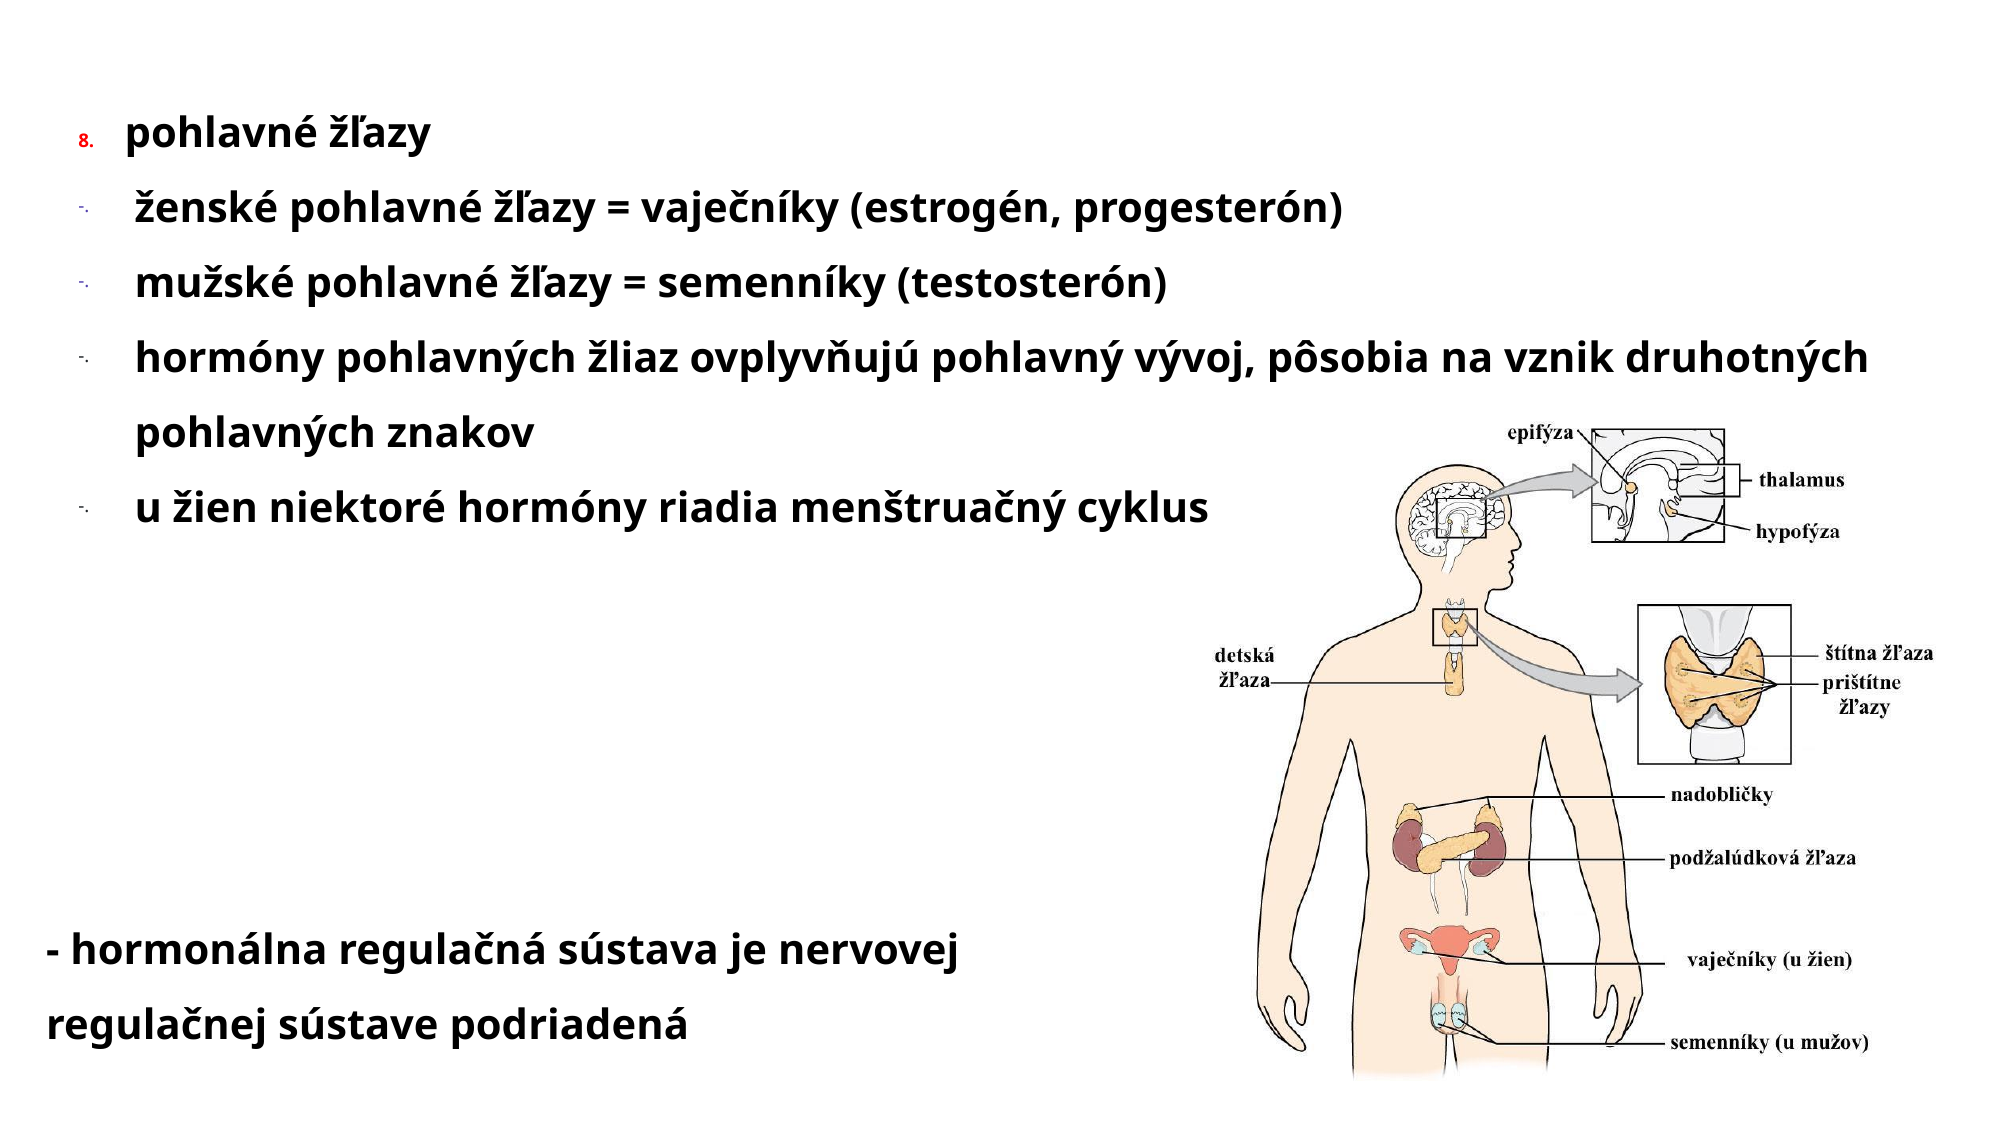

pohlavné žľazy
ženské pohlavné žľazy = vaječníky (estrogén, progesterón)
mužské pohlavné žľazy = semenníky (testosterón)
hormóny pohlavných žliaz ovplyvňujú pohlavný vývoj, pôsobia na vznik druhotných pohlavných znakov
u žien niektoré hormóny riadia menštruačný cyklus
- hormonálna regulačná sústava je nervovej regulačnej sústave podriadená